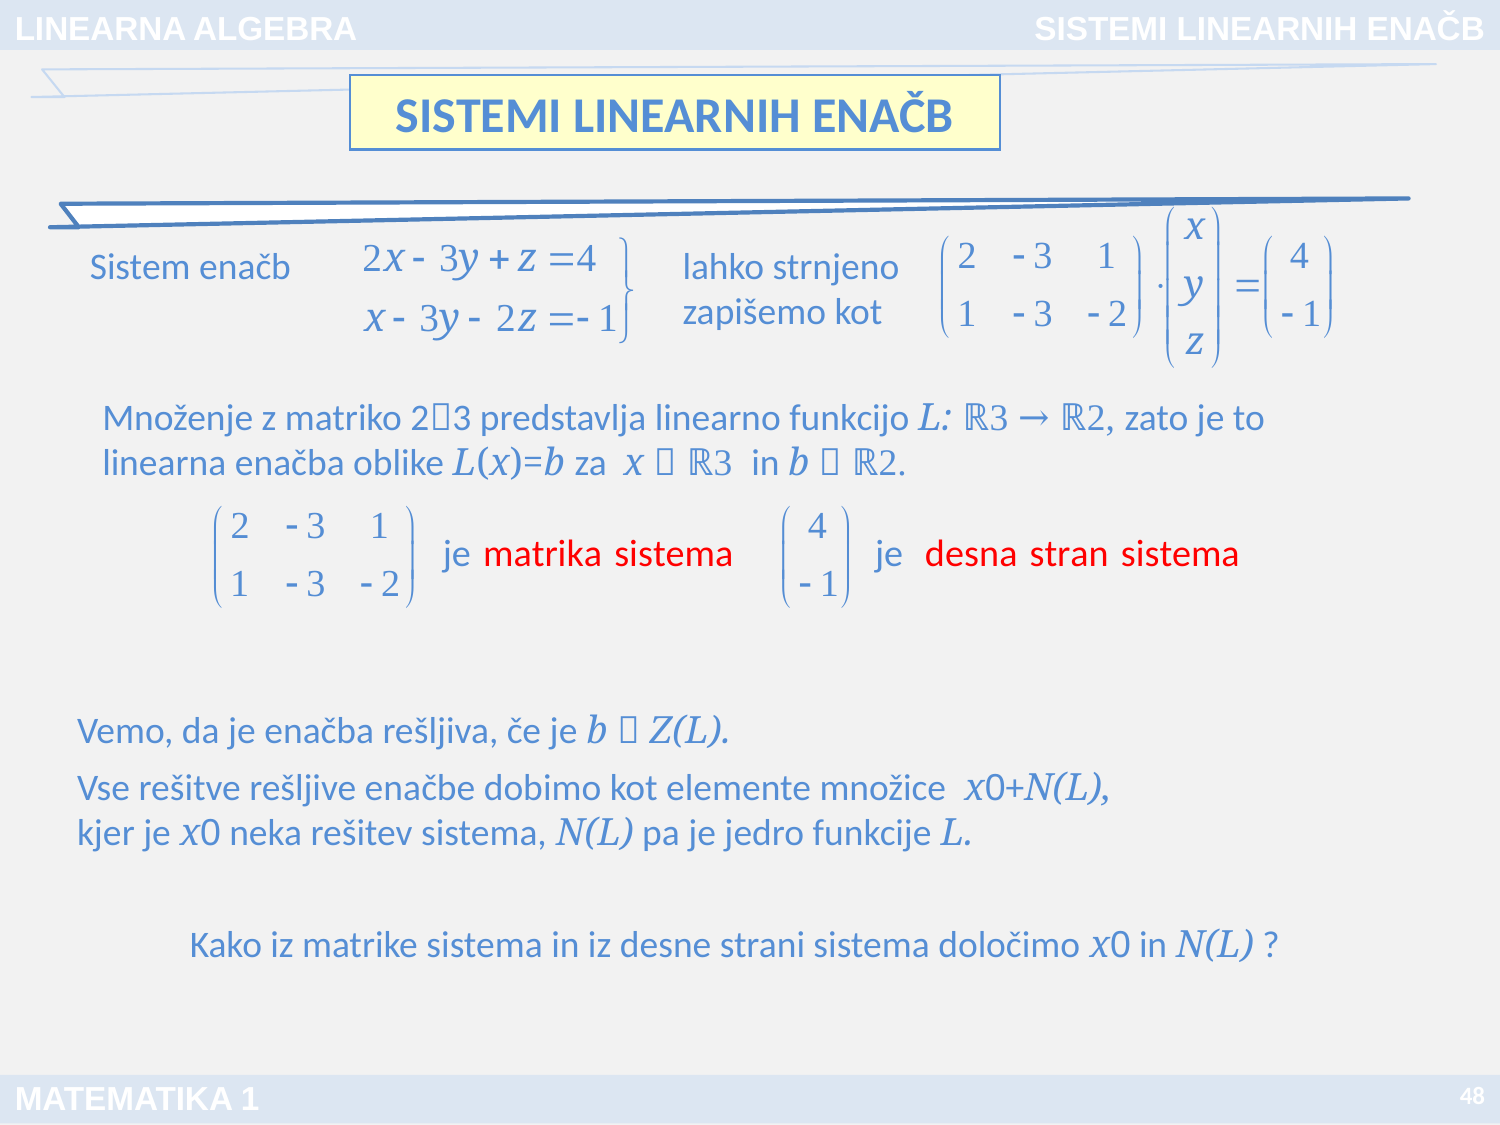

LINEARNA ALGEBRA
SISTEMI LINEARNIH ENAČB
SISTEMI LINEARNIH ENAČB
Sistem enačb
lahko strnjeno zapišemo kot
Množenje z matriko 23 predstavlja linearno funkcijo L: ℝ3 → ℝ2, zato je to linearna enačba oblike L(x)=b za x  ℝ3 in b  ℝ2.
Vemo, da je enačba rešljiva, če je b  Z(L).
Vse rešitve rešljive enačbe dobimo kot elemente množice x0+N(L), kjer je x0 neka rešitev sistema, N(L) pa je jedro funkcije L.
Kako iz matrike sistema in iz desne strani sistema določimo x0 in N(L) ?
MATEMATIKA 1